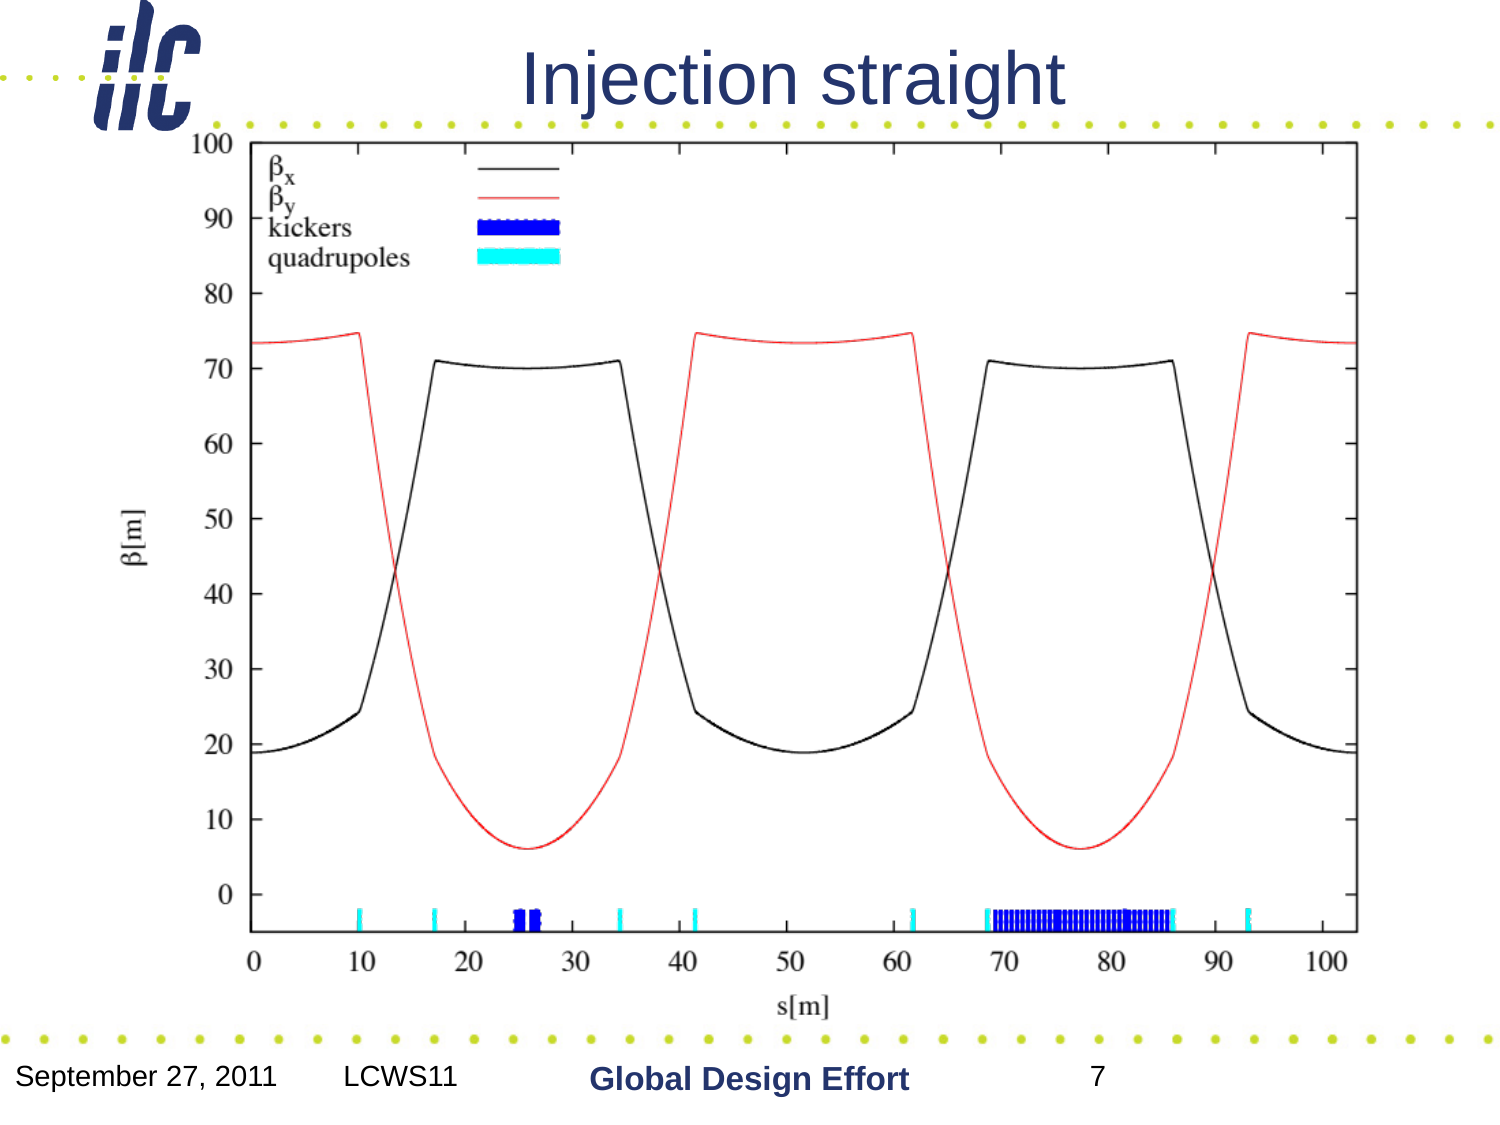

# Injection straight
September 27, 2011 LCWS11
Global Design Effort